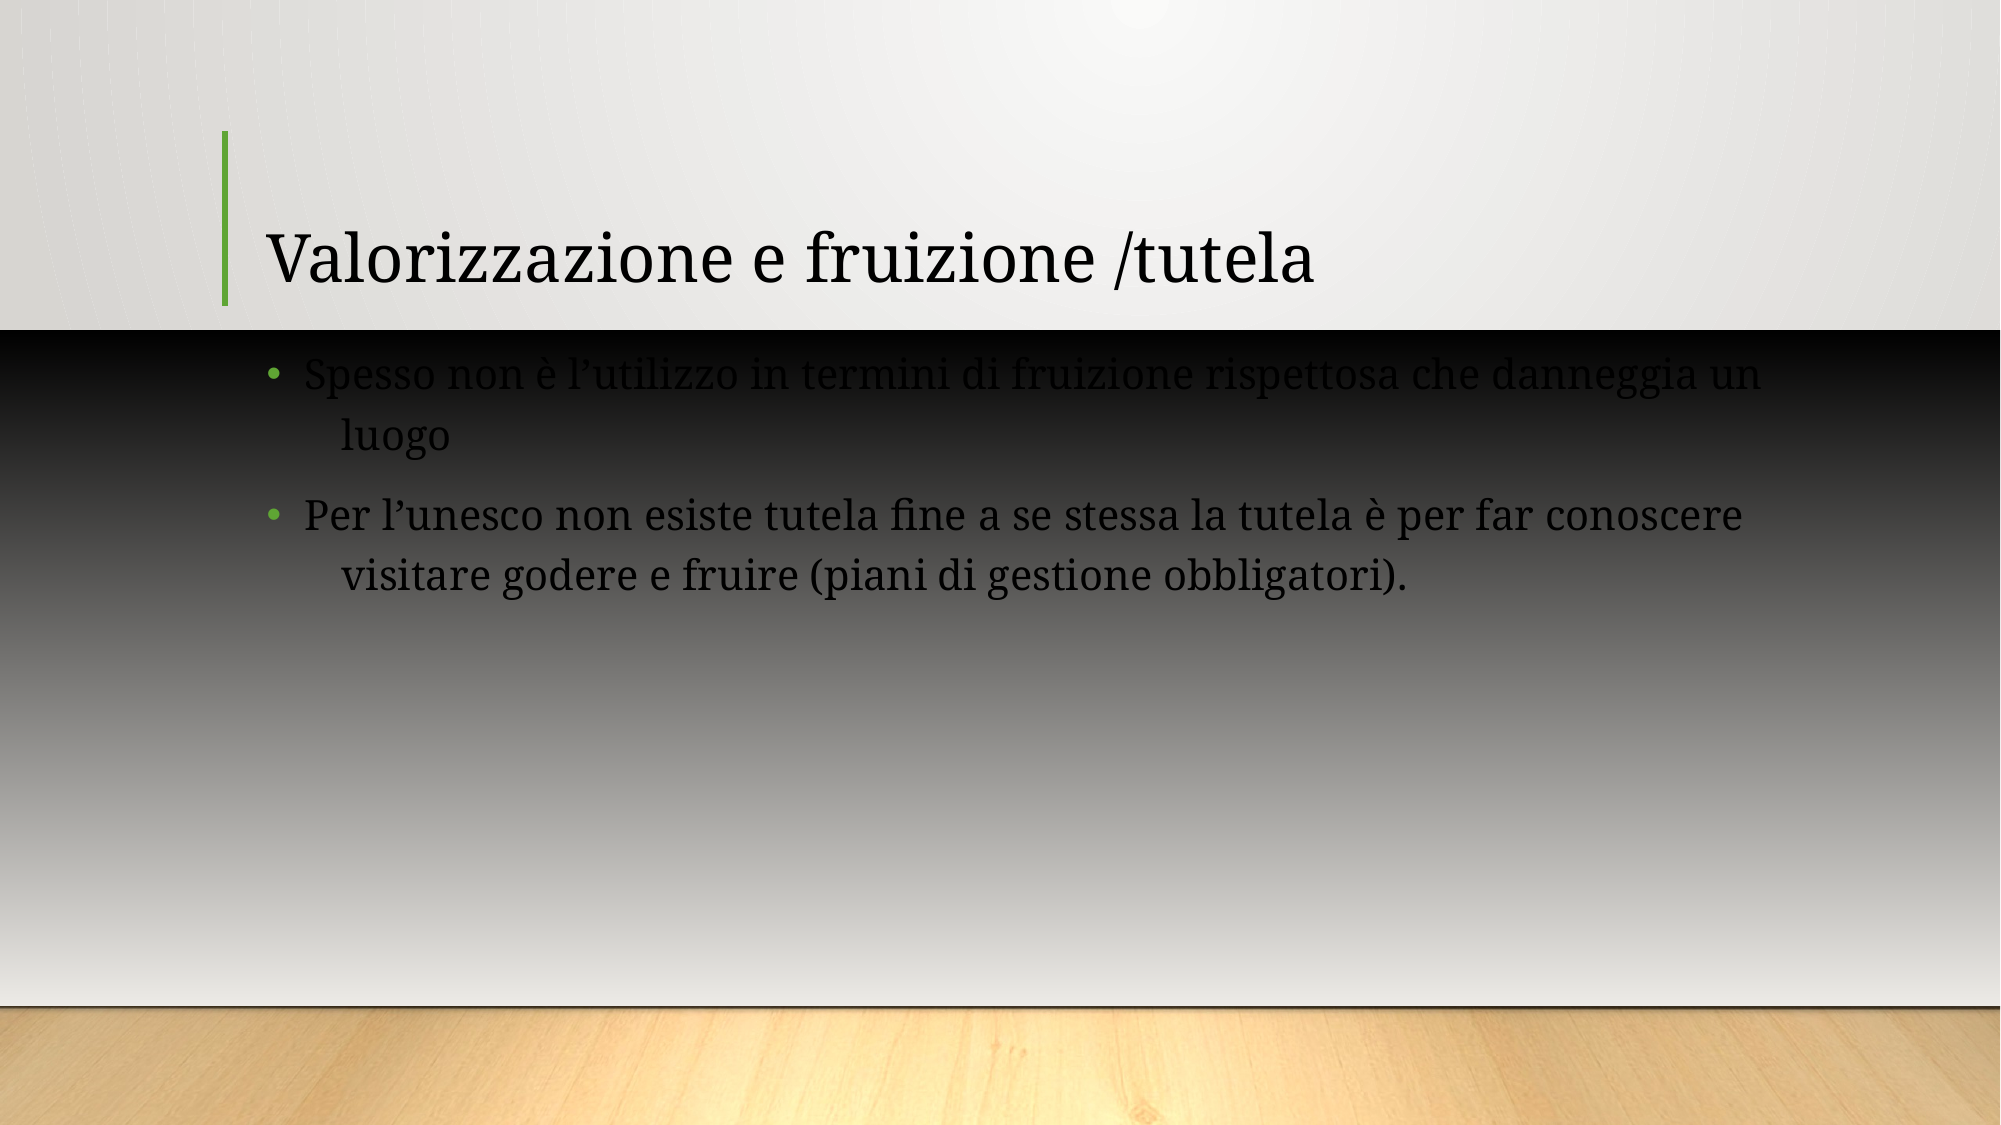

# Valorizzazione e fruizione /tutela
Spesso non è l’utilizzo in termini di fruizione rispettosa che danneggia un luogo
Per l’unesco non esiste tutela fine a se stessa la tutela è per far conoscere visitare godere e fruire (piani di gestione obbligatori).